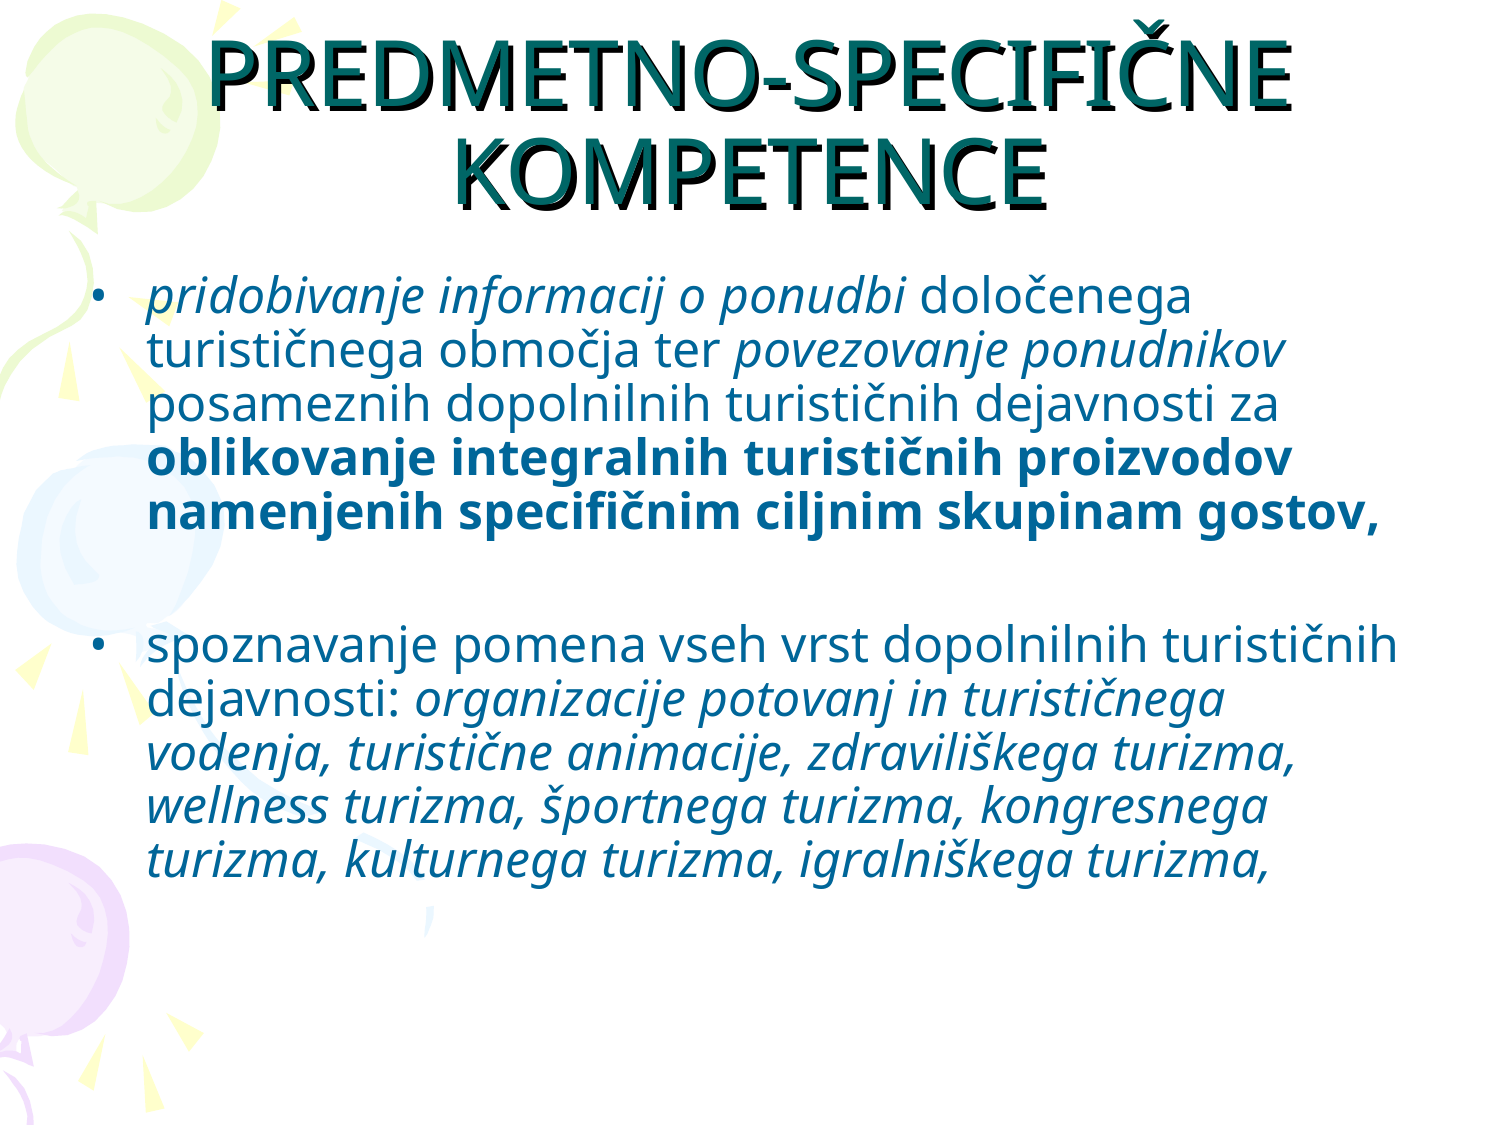

# PREDMETNO-SPECIFIČNE KOMPETENCE
•	pridobivanje informacij o ponudbi določenega turističnega območja ter povezovanje ponudnikov posameznih dopolnilnih turističnih dejavnosti za oblikovanje integralnih turističnih proizvodov namenjenih specifičnim ciljnim skupinam gostov,
•	spoznavanje pomena vseh vrst dopolnilnih turističnih dejavnosti: organizacije potovanj in turističnega vodenja, turistične animacije, zdraviliškega turizma, wellness turizma, športnega turizma, kongresnega turizma, kulturnega turizma, igralniškega turizma,